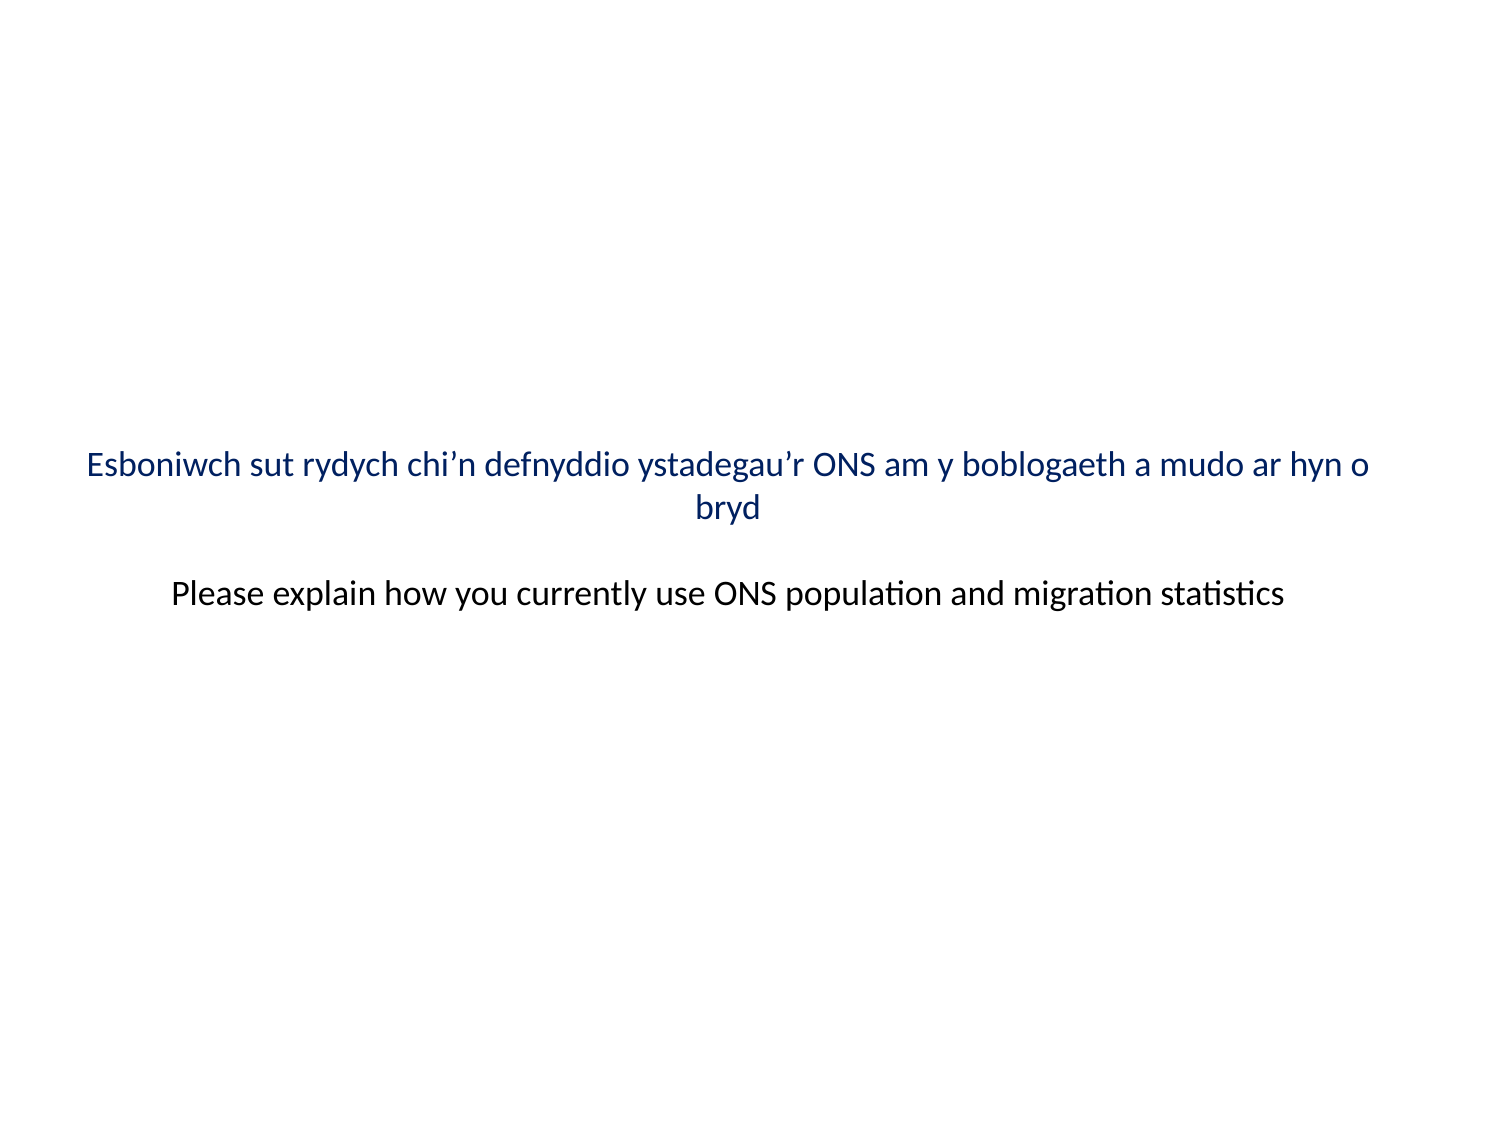

# Esboniwch sut rydych chi’n defnyddio ystadegau’r ONS am y boblogaeth a mudo ar hyn o bryd Please explain how you currently use ONS population and migration statistics